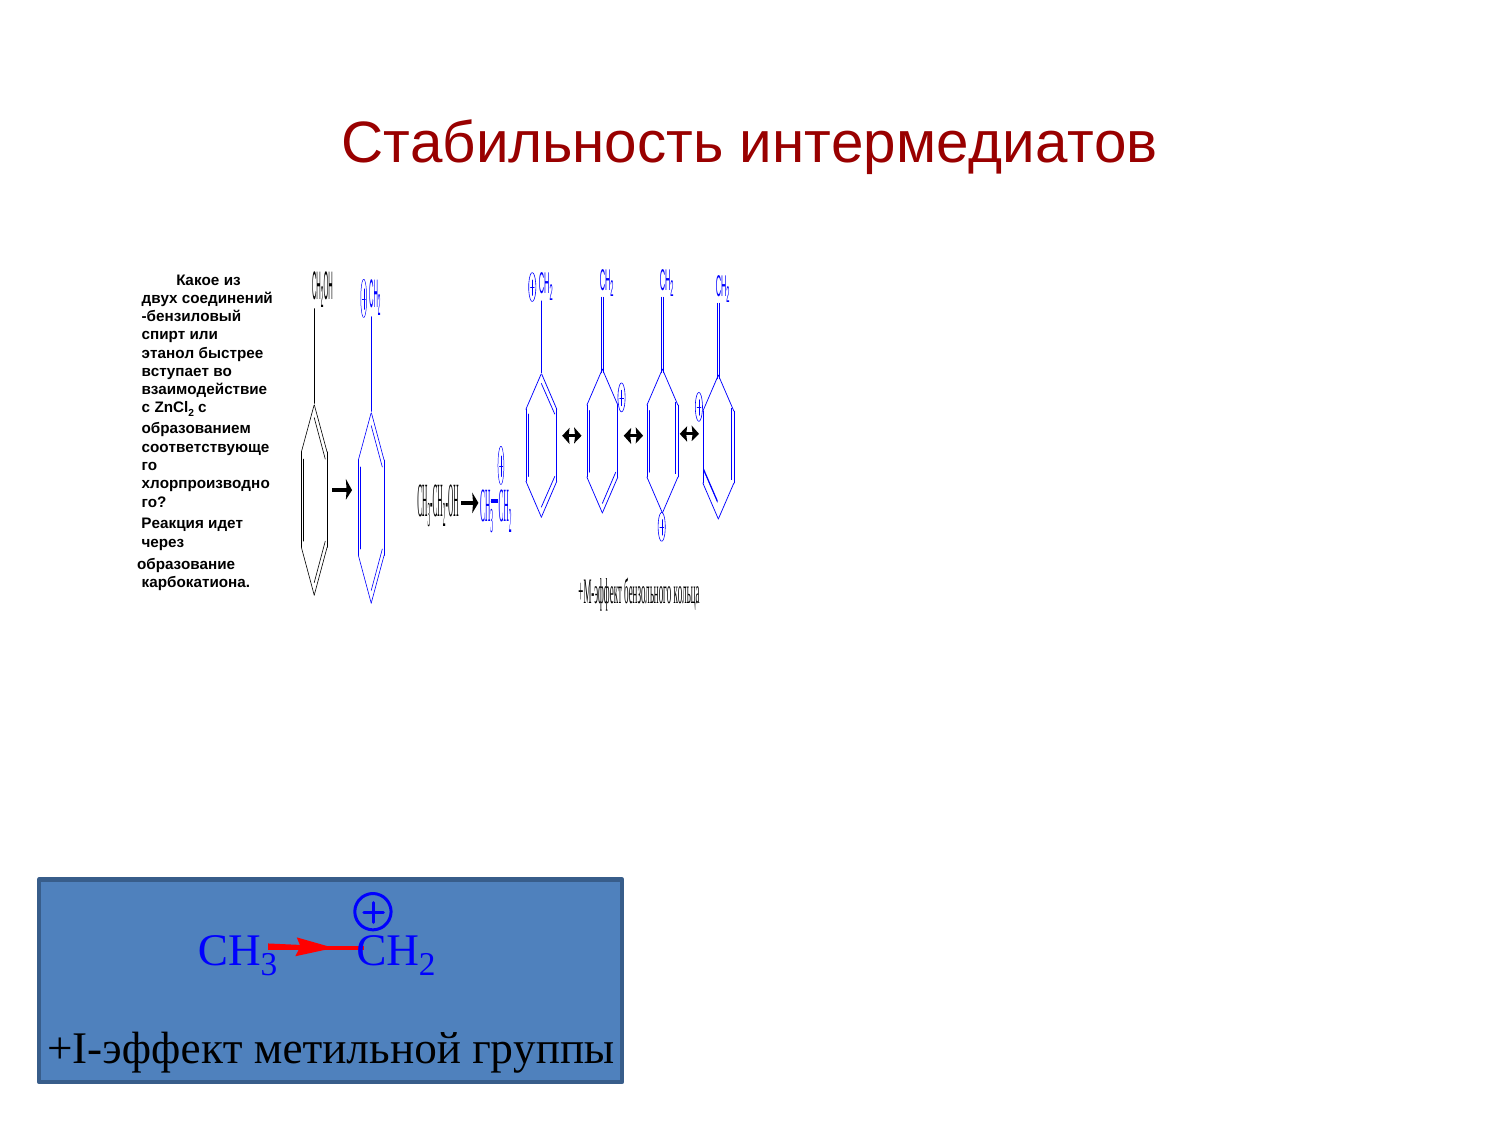

# Стабильность интермедиатов
	Какое из двух соединений -бензиловый спирт или этанол быстрее вступает во взаимодействие с ZnCl2 с образованием соответствующего хлорпроизводного?
 Реакция идет через
 образование карбокатиона.